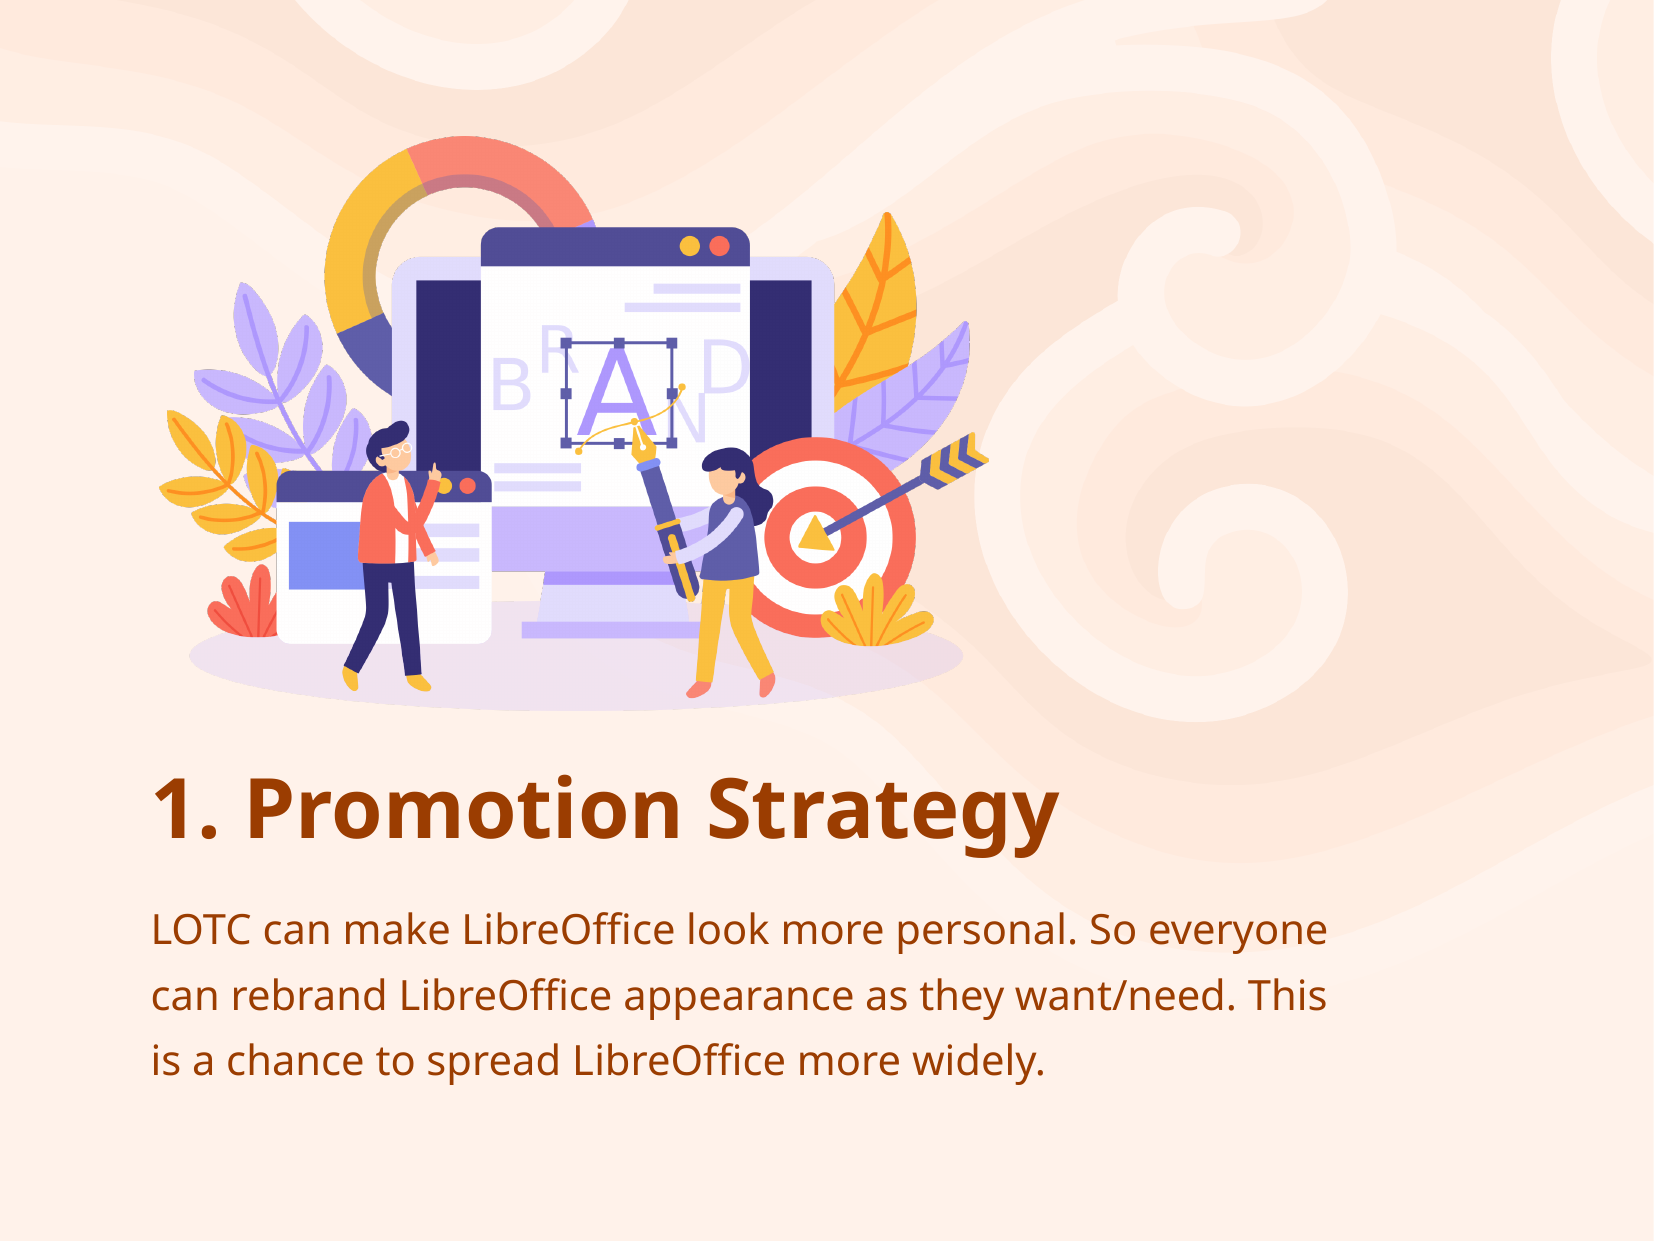

1. Promotion Strategy
LOTC can make LibreOffice look more personal. So everyone can rebrand LibreOffice appearance as they want/need. This is a chance to spread LibreOffice more widely.